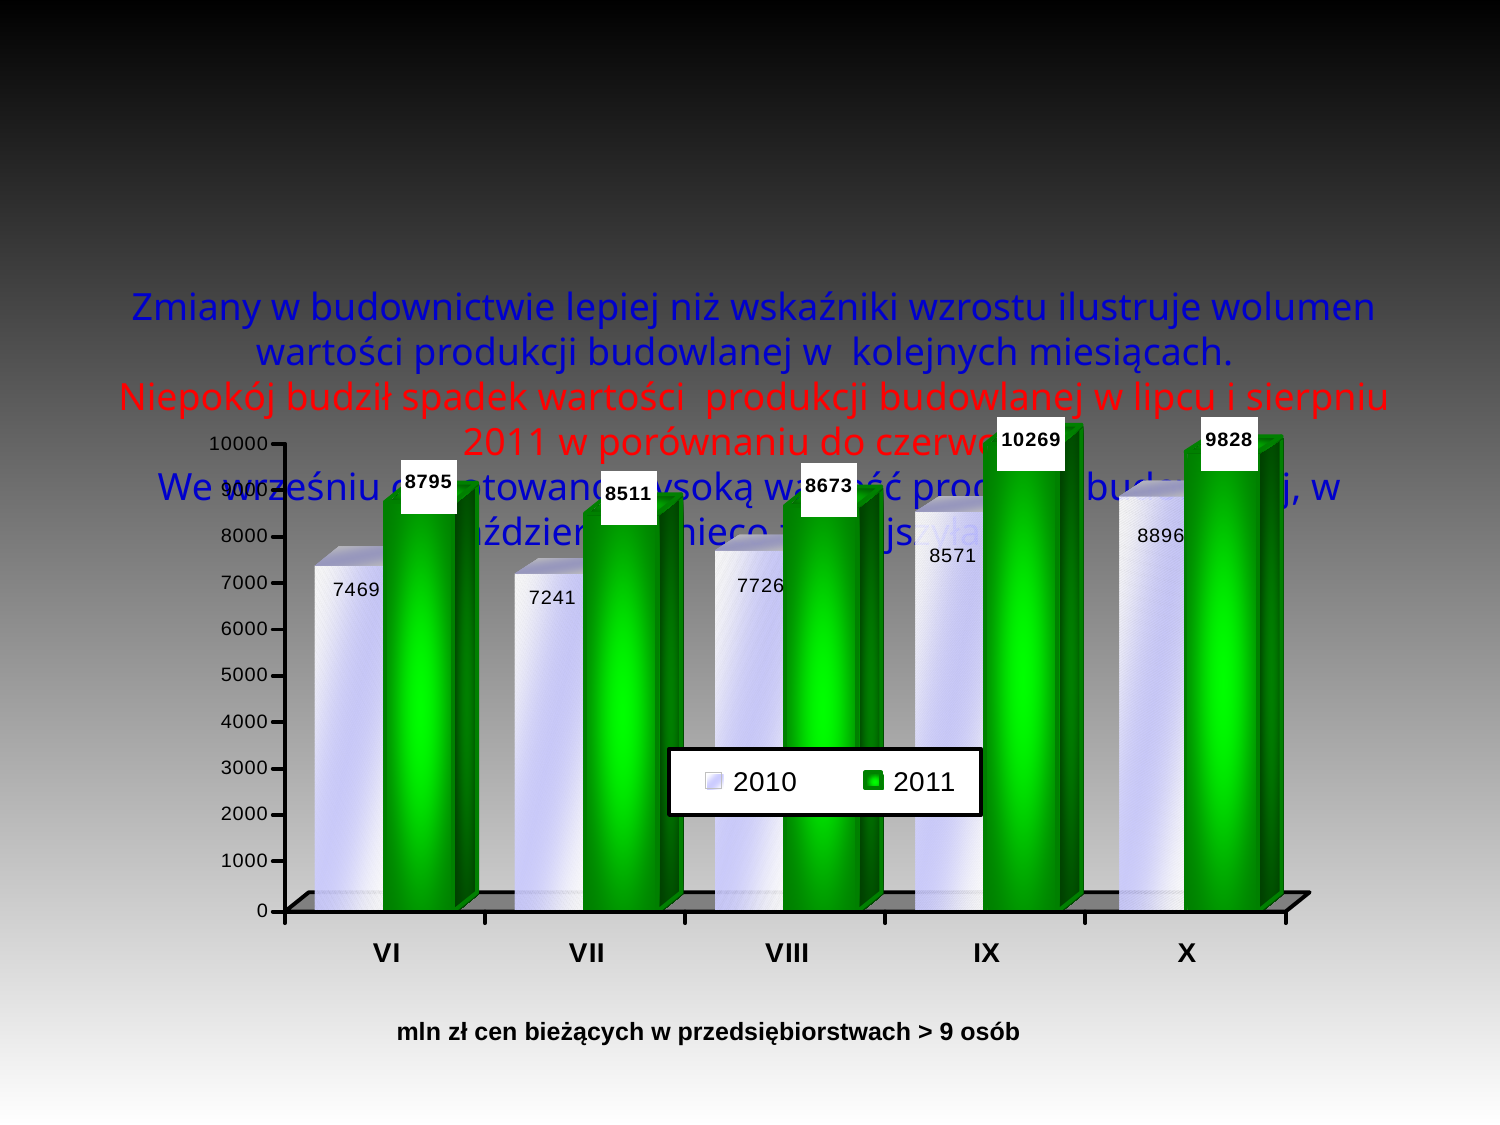

# Zmiany w budownictwie lepiej niż wskaźniki wzrostu ilustruje wolumen wartości produkcji budowlanej w kolejnych miesiącach. Niepokój budził spadek wartości produkcji budowlanej w lipcu i sierpniu 2011 w porównaniu do czerwca. We wrześniu odnotowano wysoką wartość produkcji budowlanej, w październiku nieco zmniejszyła się.
 mln zł cen bieżących w przedsiębiorstwach > 9 osób